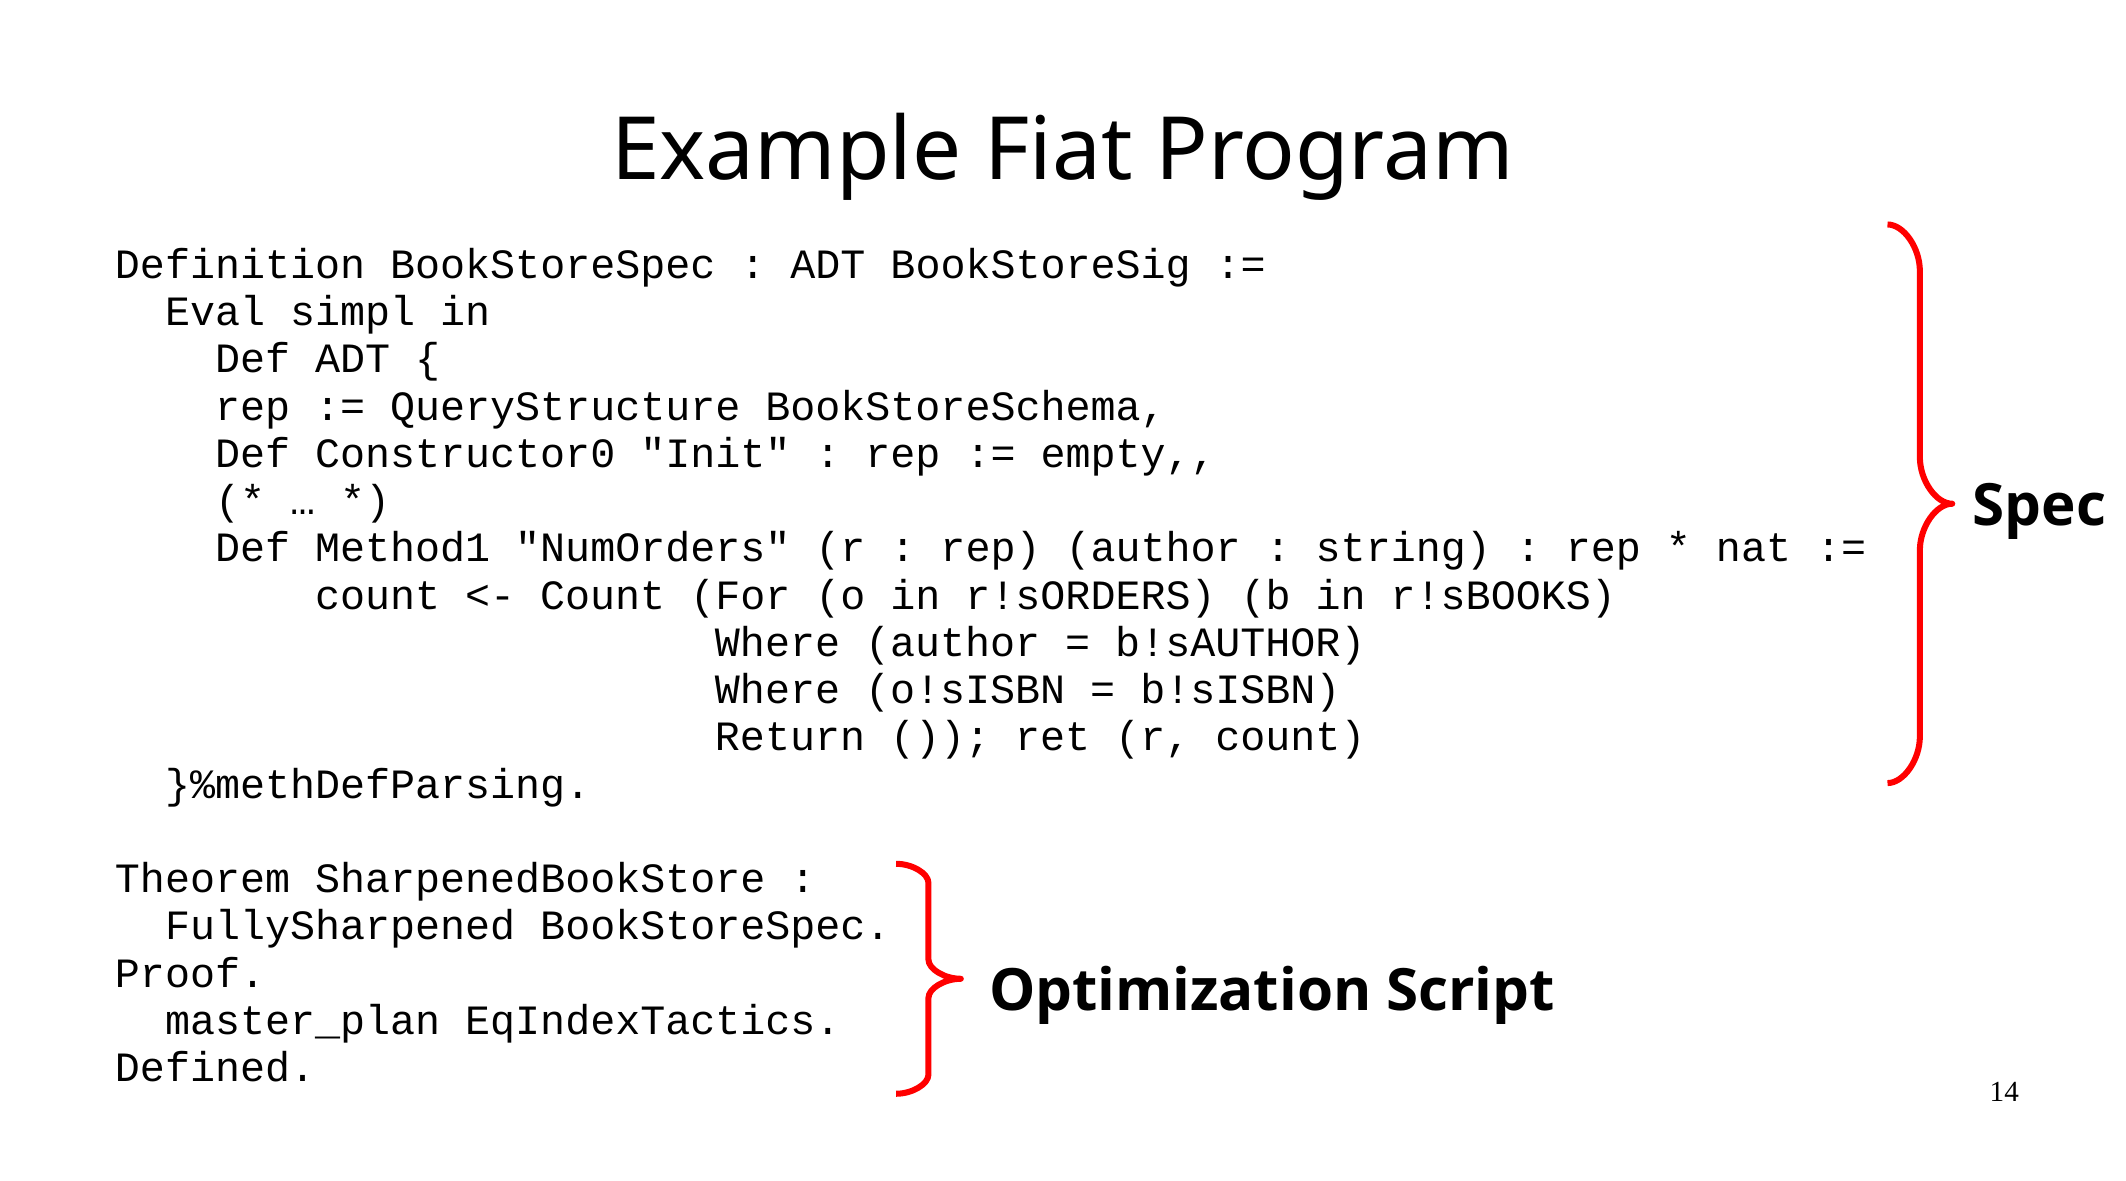

# Example Fiat Program
Definition BookStoreSpec : ADT BookStoreSig :=
 Eval simpl in
 Def ADT {
 rep := QueryStructure BookStoreSchema,
 Def Constructor0 "Init" : rep := empty,,
 (* … *)
 Def Method1 "NumOrders" (r : rep) (author : string) : rep * nat :=
 count <- Count (For (o in r!sORDERS) (b in r!sBOOKS)
 Where (author = b!sAUTHOR)
 Where (o!sISBN = b!sISBN)
 Return ()); ret (r, count)
 }%methDefParsing.
Theorem SharpenedBookStore :
 FullySharpened BookStoreSpec.
Proof.
 master_plan EqIndexTactics.
Defined.
Spec
Optimization Script
14